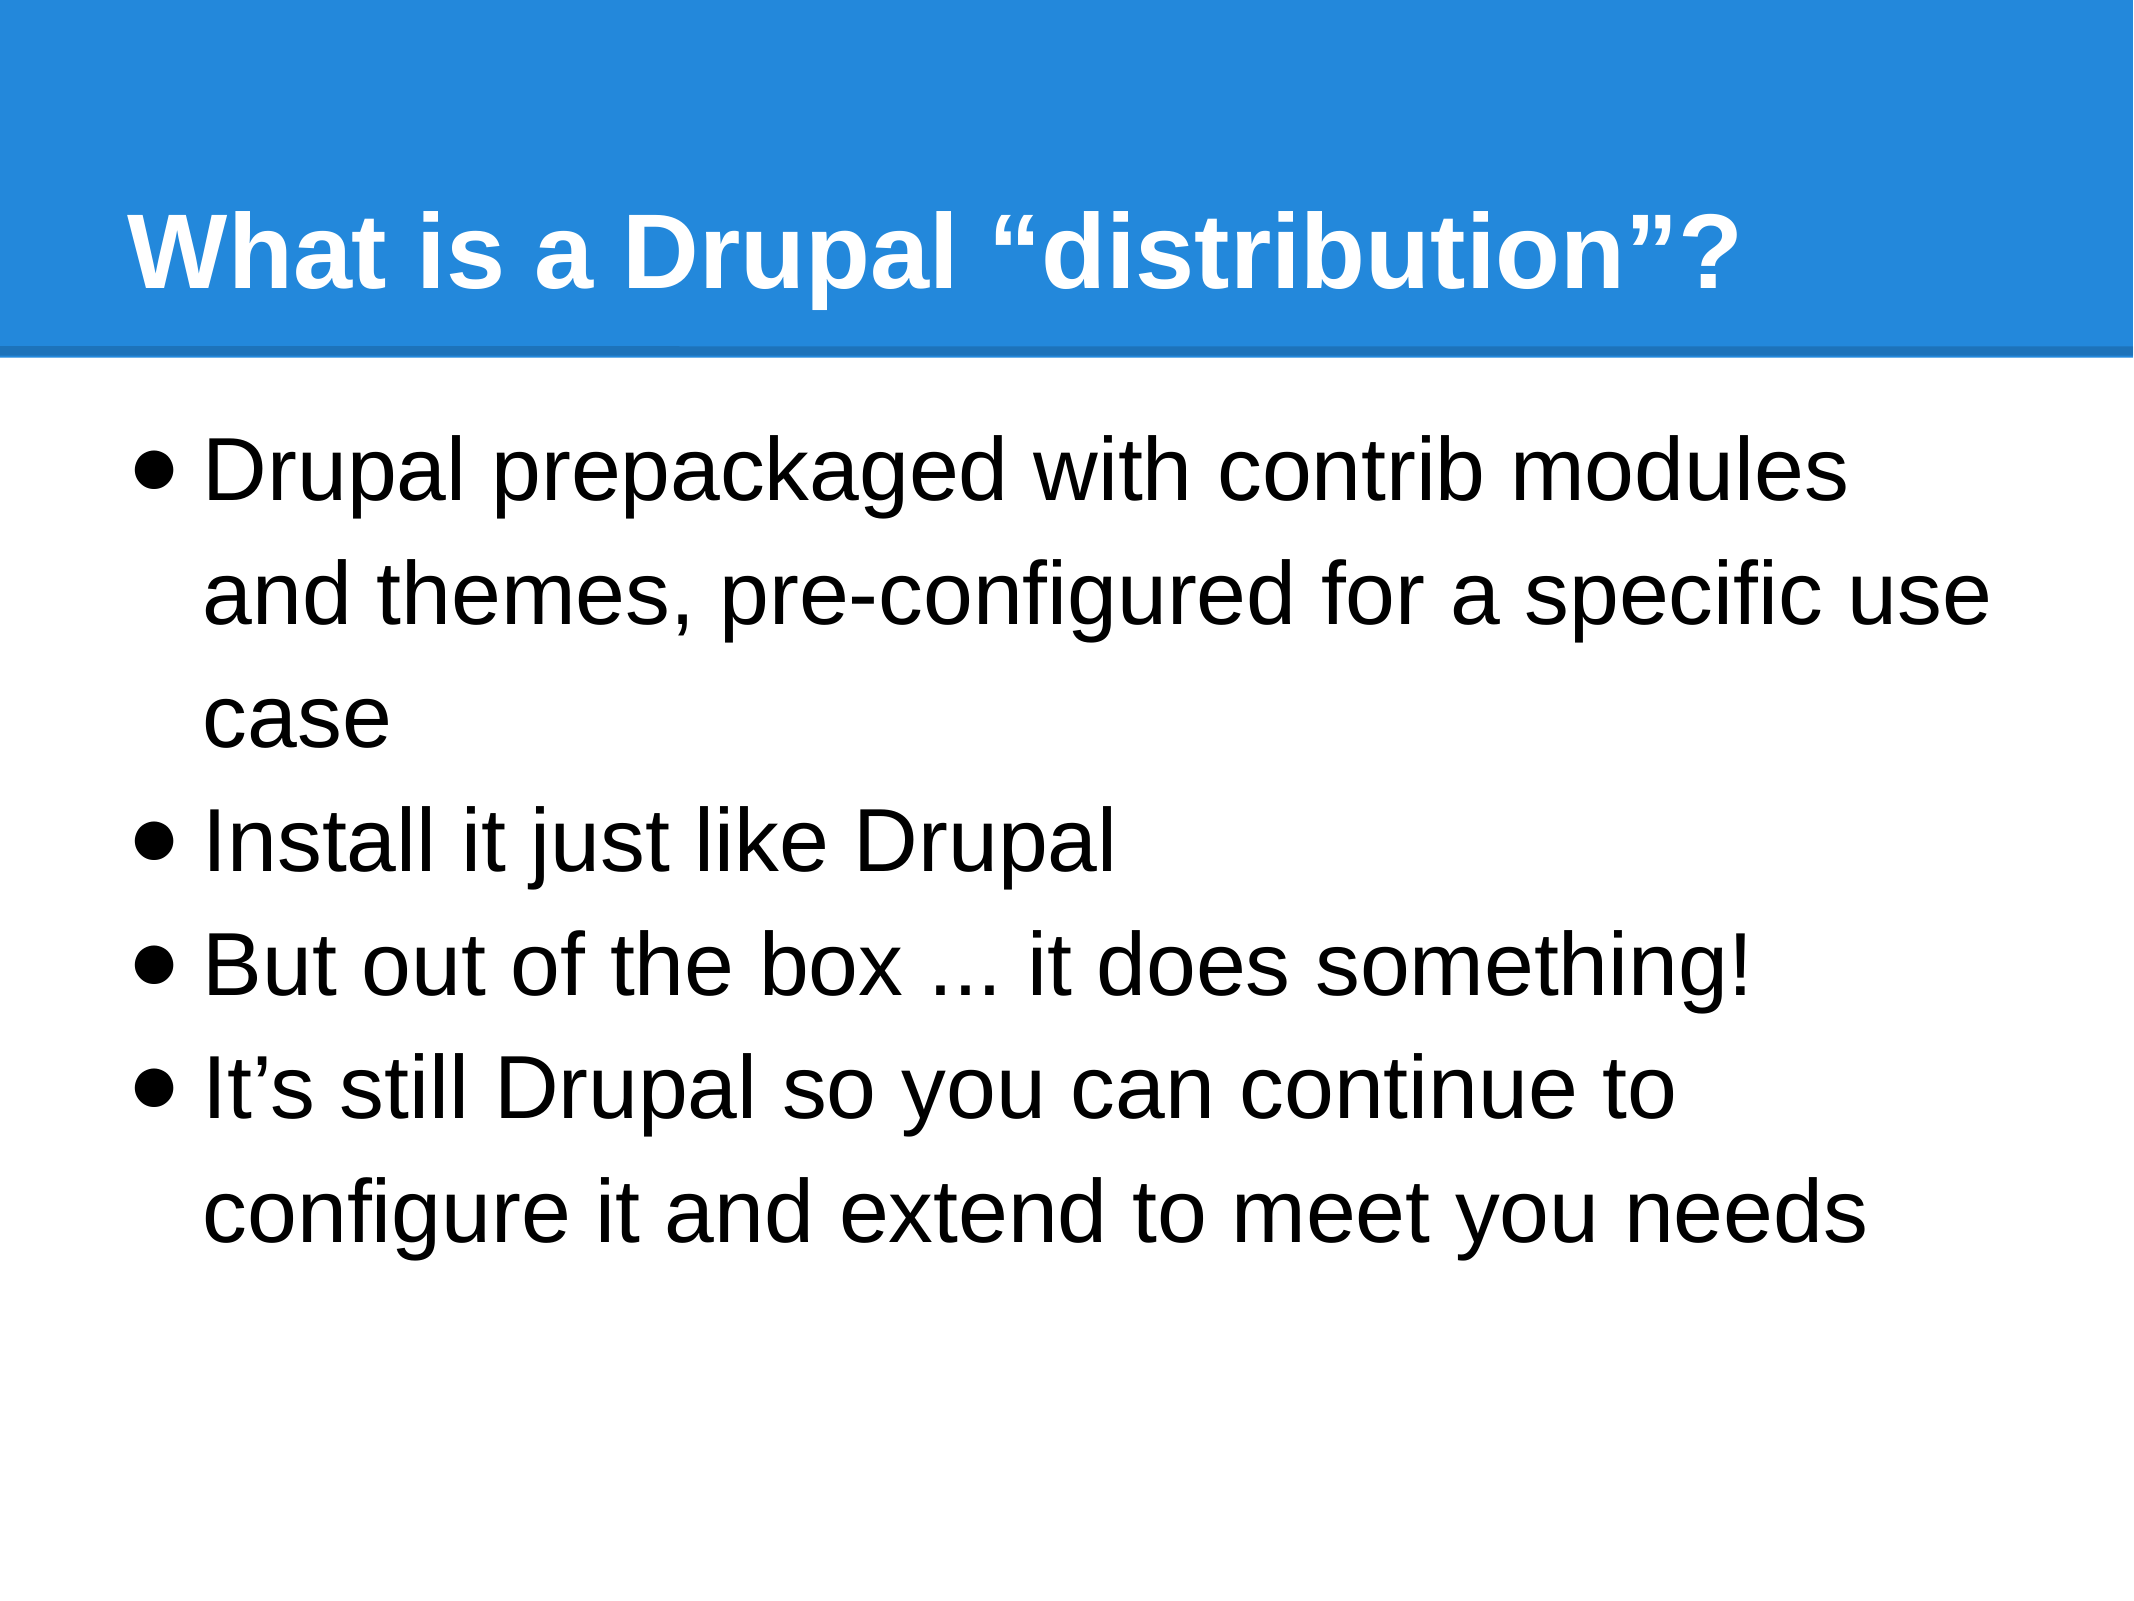

# What is a Drupal “distribution”?
Drupal prepackaged with contrib modules and themes, pre-configured for a specific use case
Install it just like Drupal
But out of the box ... it does something!
It’s still Drupal so you can continue to configure it and extend to meet you needs